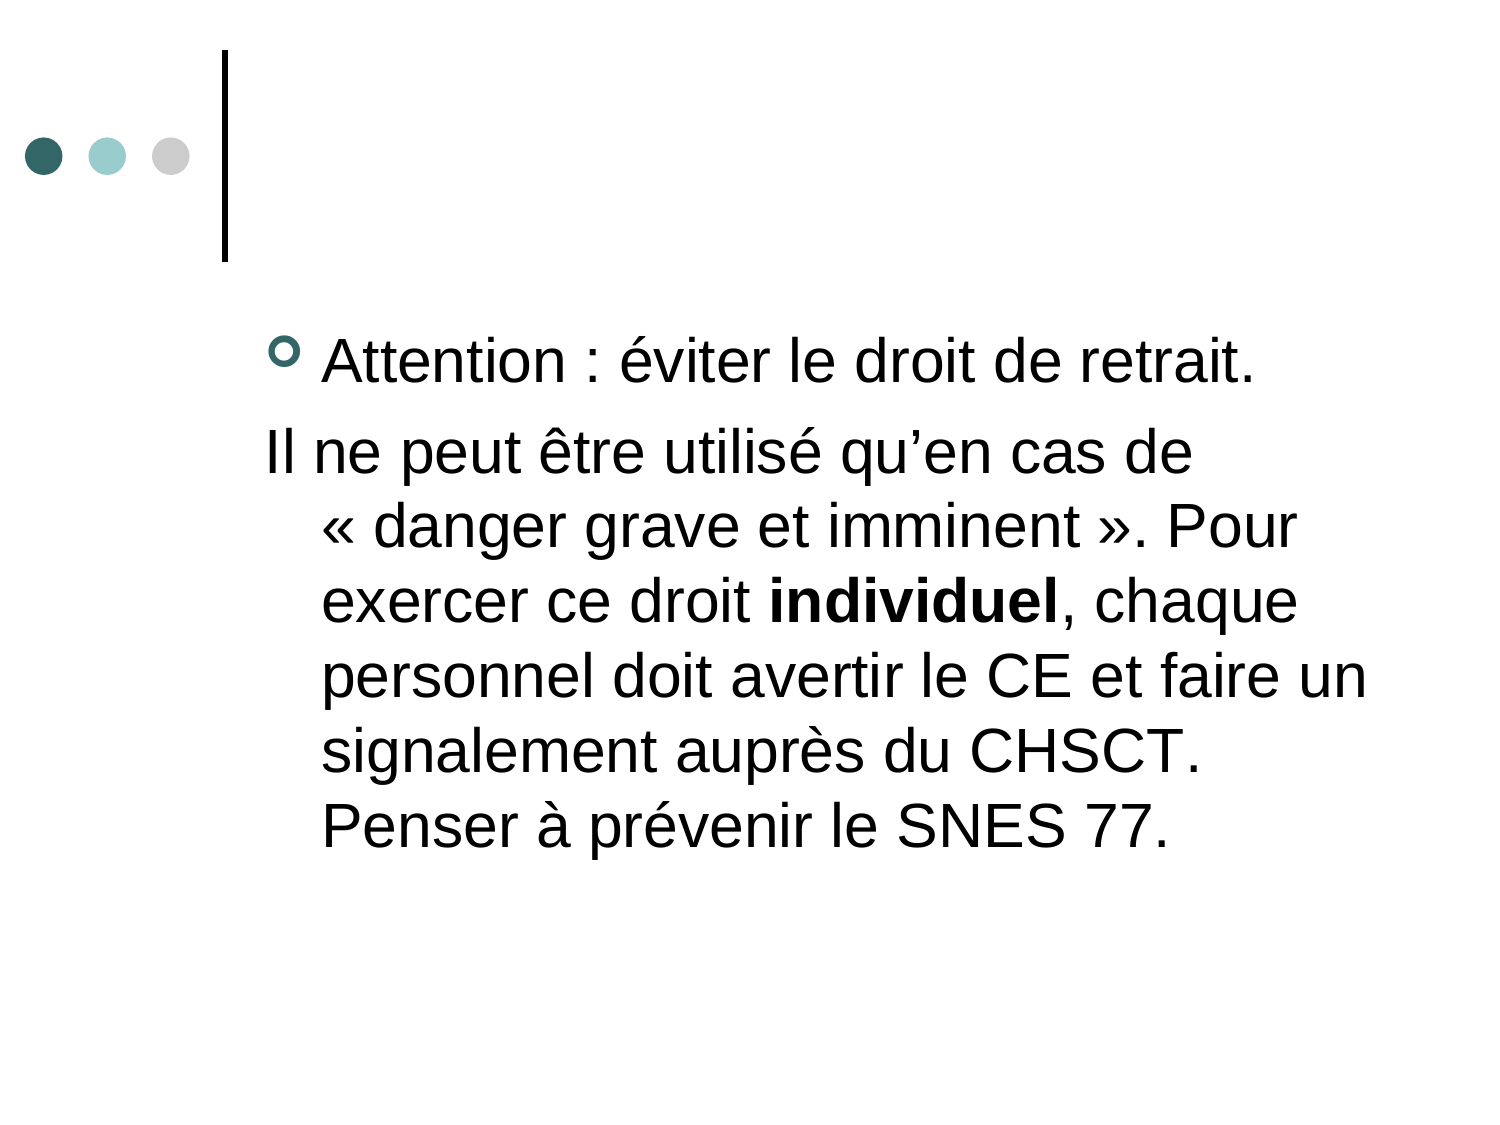

#
Attention : éviter le droit de retrait.
Il ne peut être utilisé qu’en cas de « danger grave et imminent ». Pour exercer ce droit individuel, chaque personnel doit avertir le CE et faire un signalement auprès du CHSCT. Penser à prévenir le SNES 77.